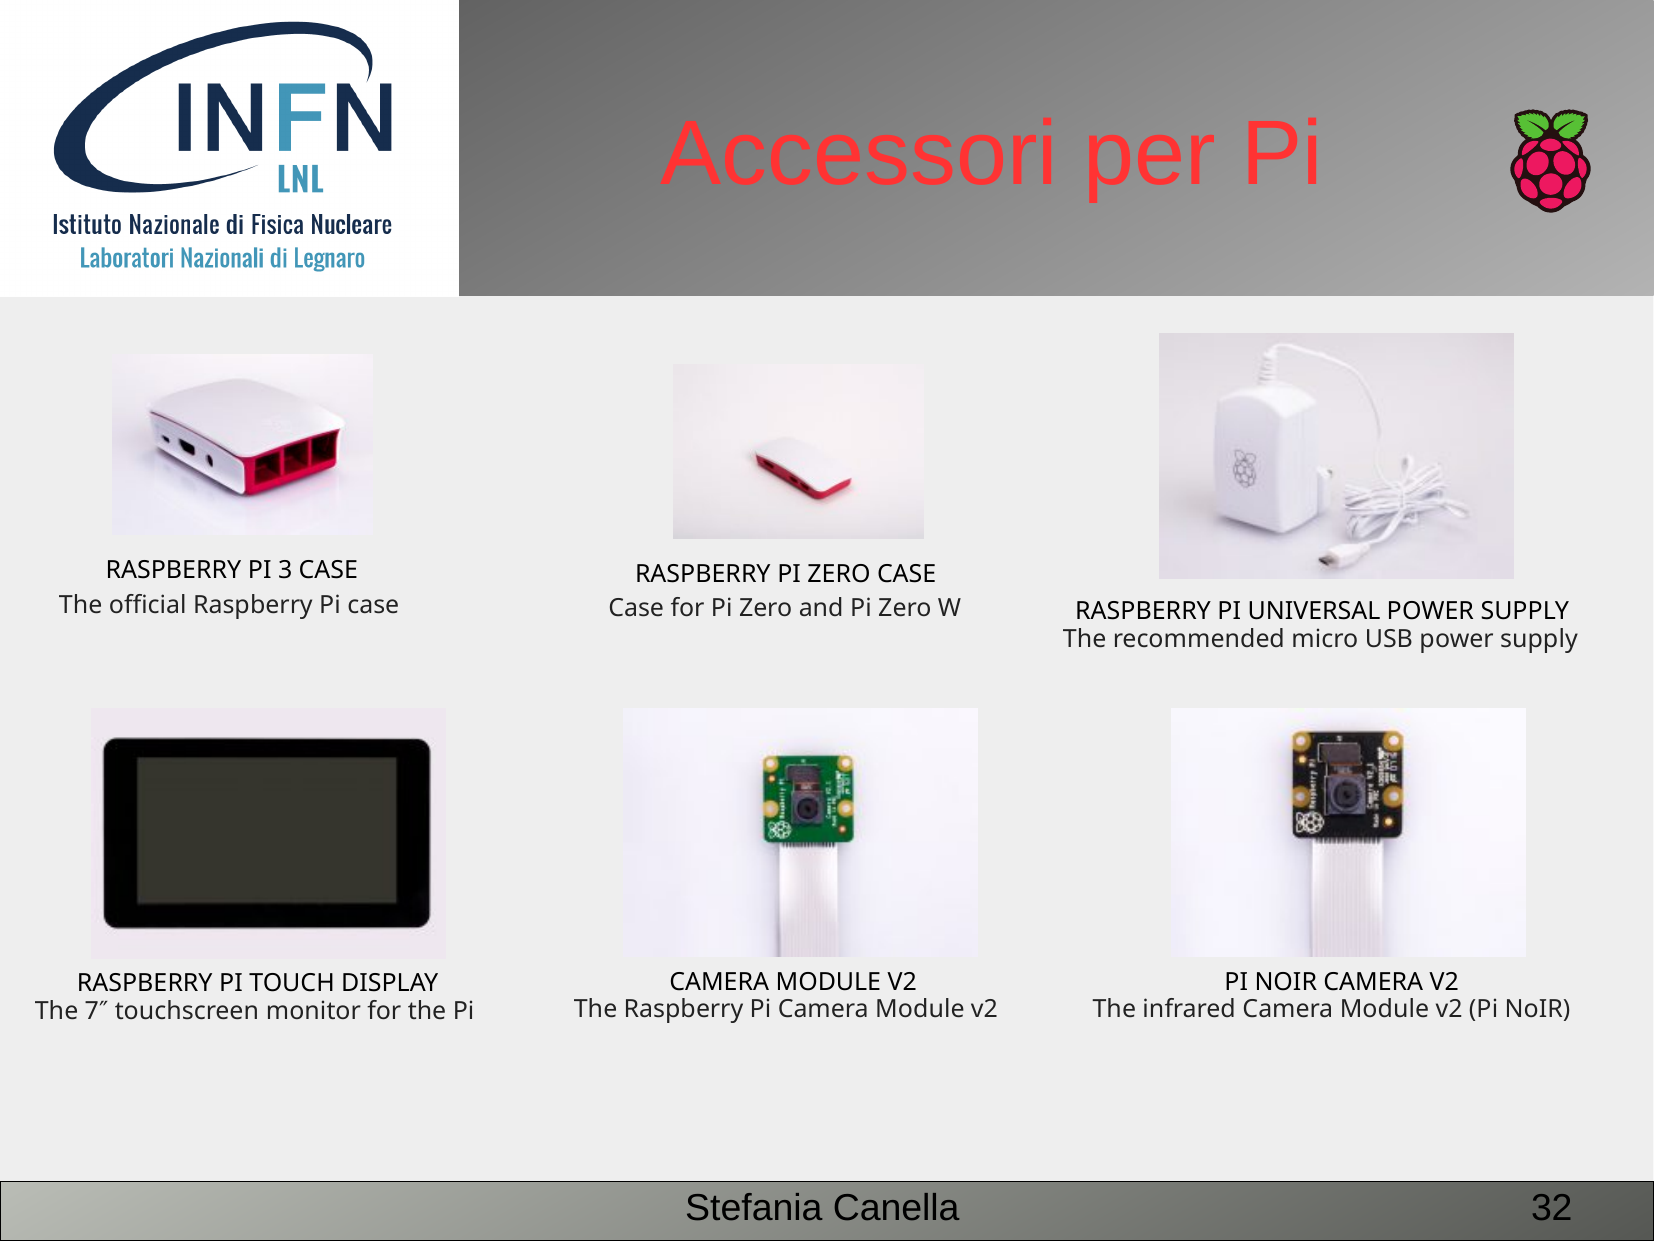

# Accessori per Pi
RASPBERRY PI UNIVERSAL POWER SUPPLY
The recommended micro USB power supply
RASPBERRY PI 3 CASE
The official Raspberry Pi case
RASPBERRY PI ZERO CASE
Case for Pi Zero and Pi Zero W
RASPBERRY PI TOUCH DISPLAY
The 7″ touchscreen monitor for the Pi
CAMERA MODULE V2
The Raspberry Pi Camera Module v2
PI NOIR CAMERA V2
The infrared Camera Module v2 (Pi NoIR)
Stefania Canella